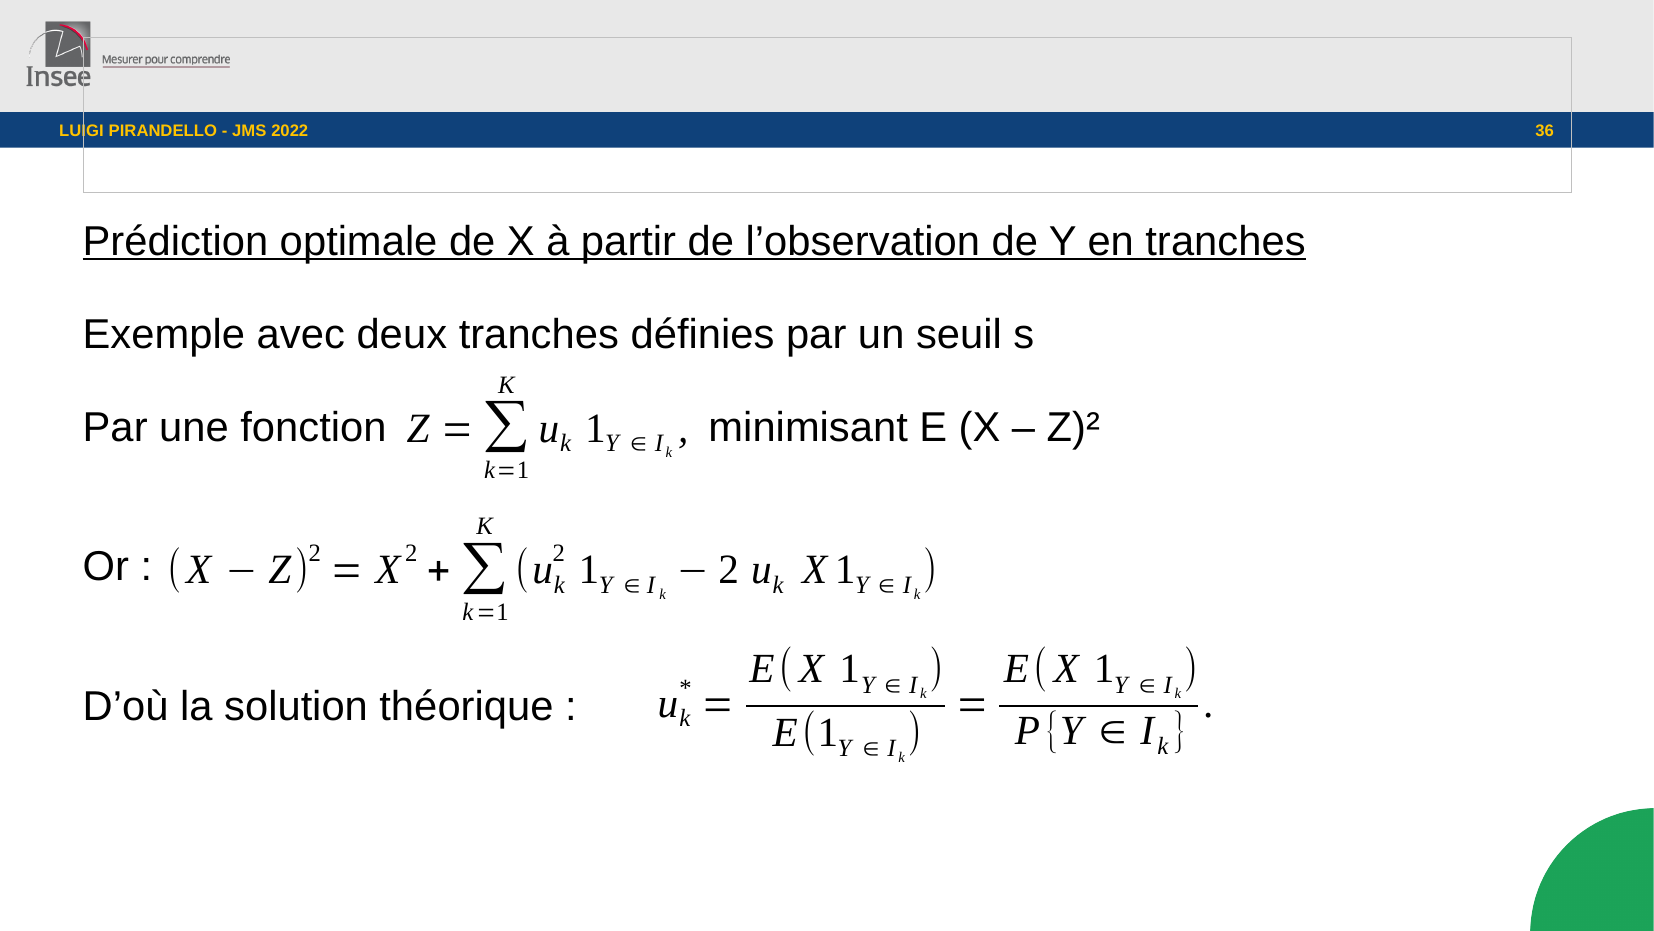

LUIGI PIRANDELLO - JMS 2022
36
Prédiction optimale de X à partir de l’observation de Y en tranches
Exemple avec deux tranches définies par un seuil s
Par une fonction minimisant E (X – Z)²
Or :
D’où la solution théorique :